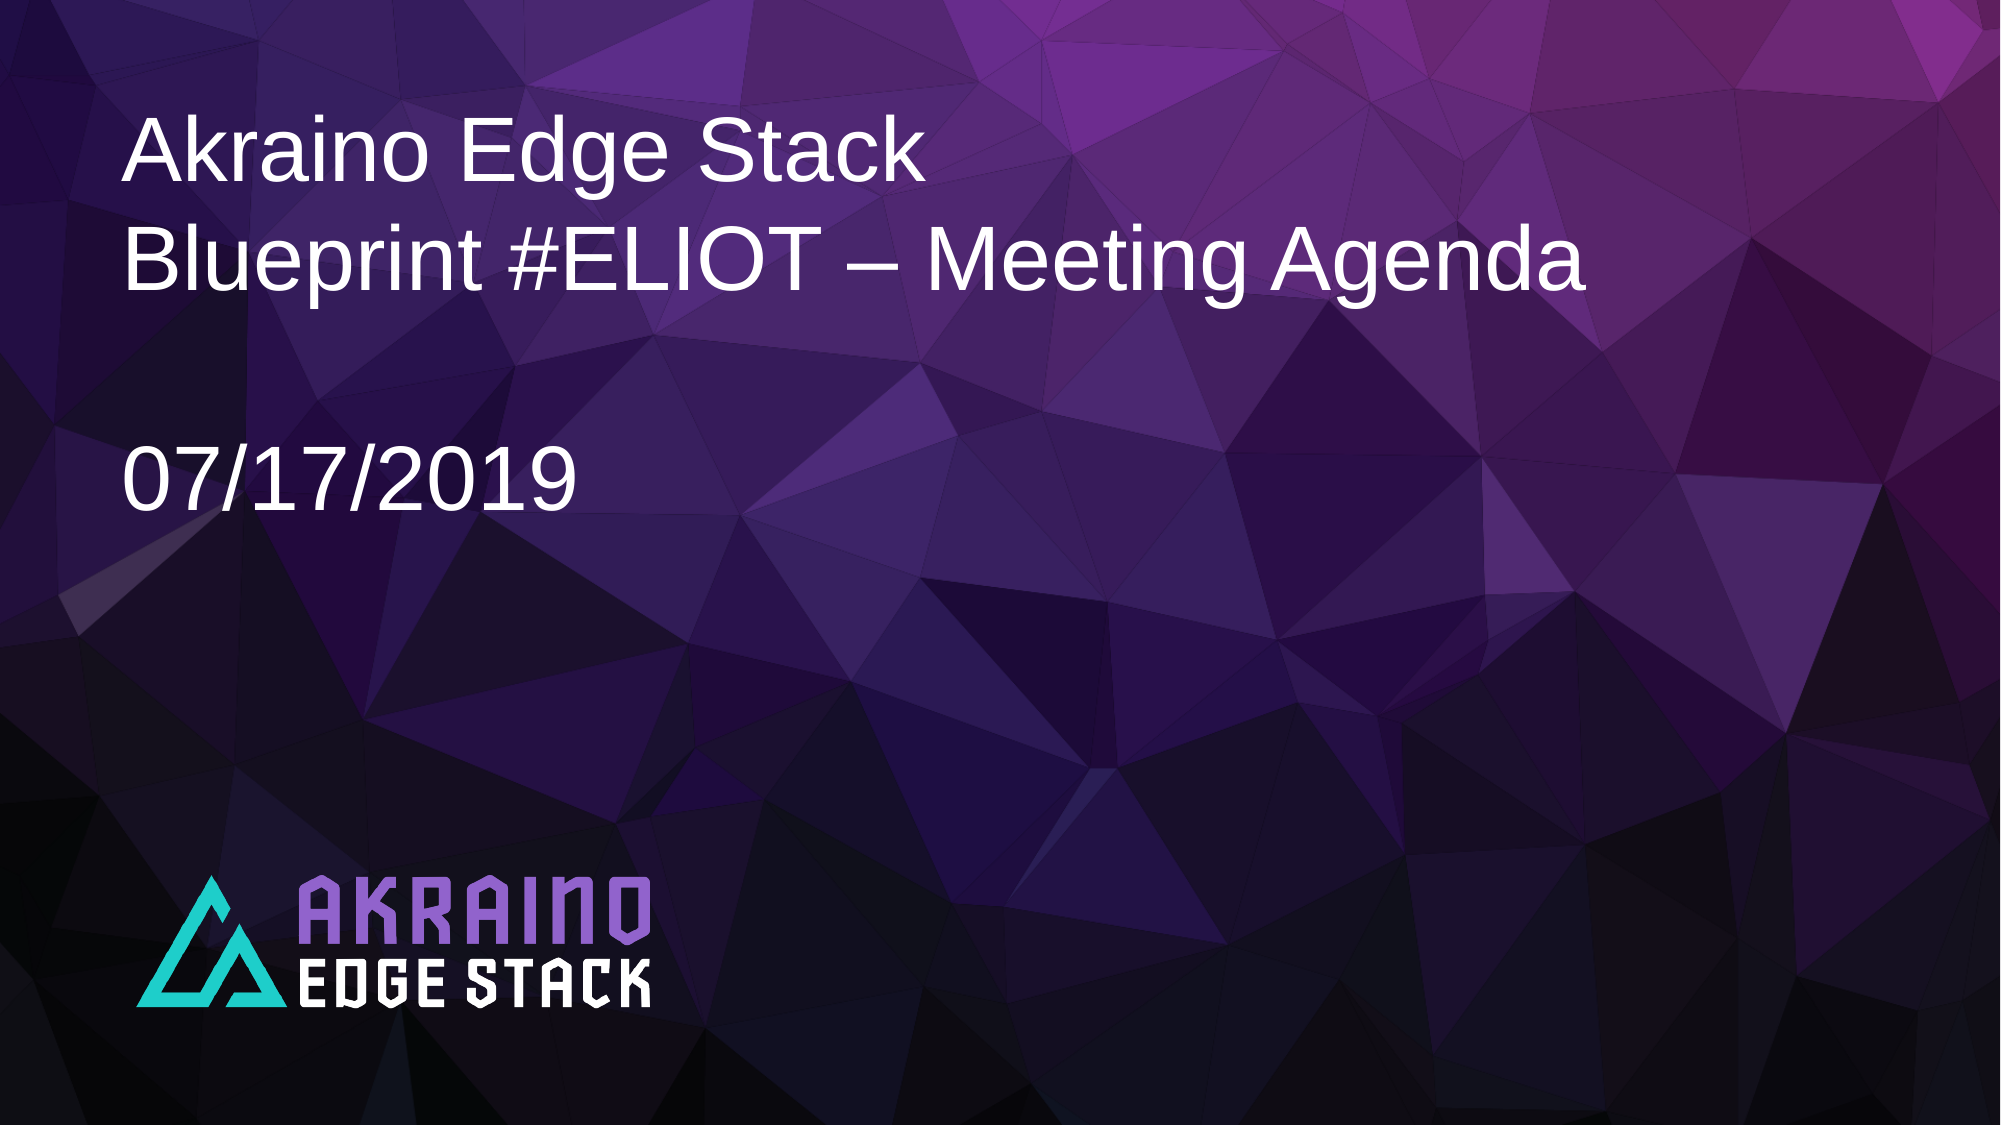

# Akraino Edge Stack Blueprint #ELIOT – Meeting Agenda 07/17/2019